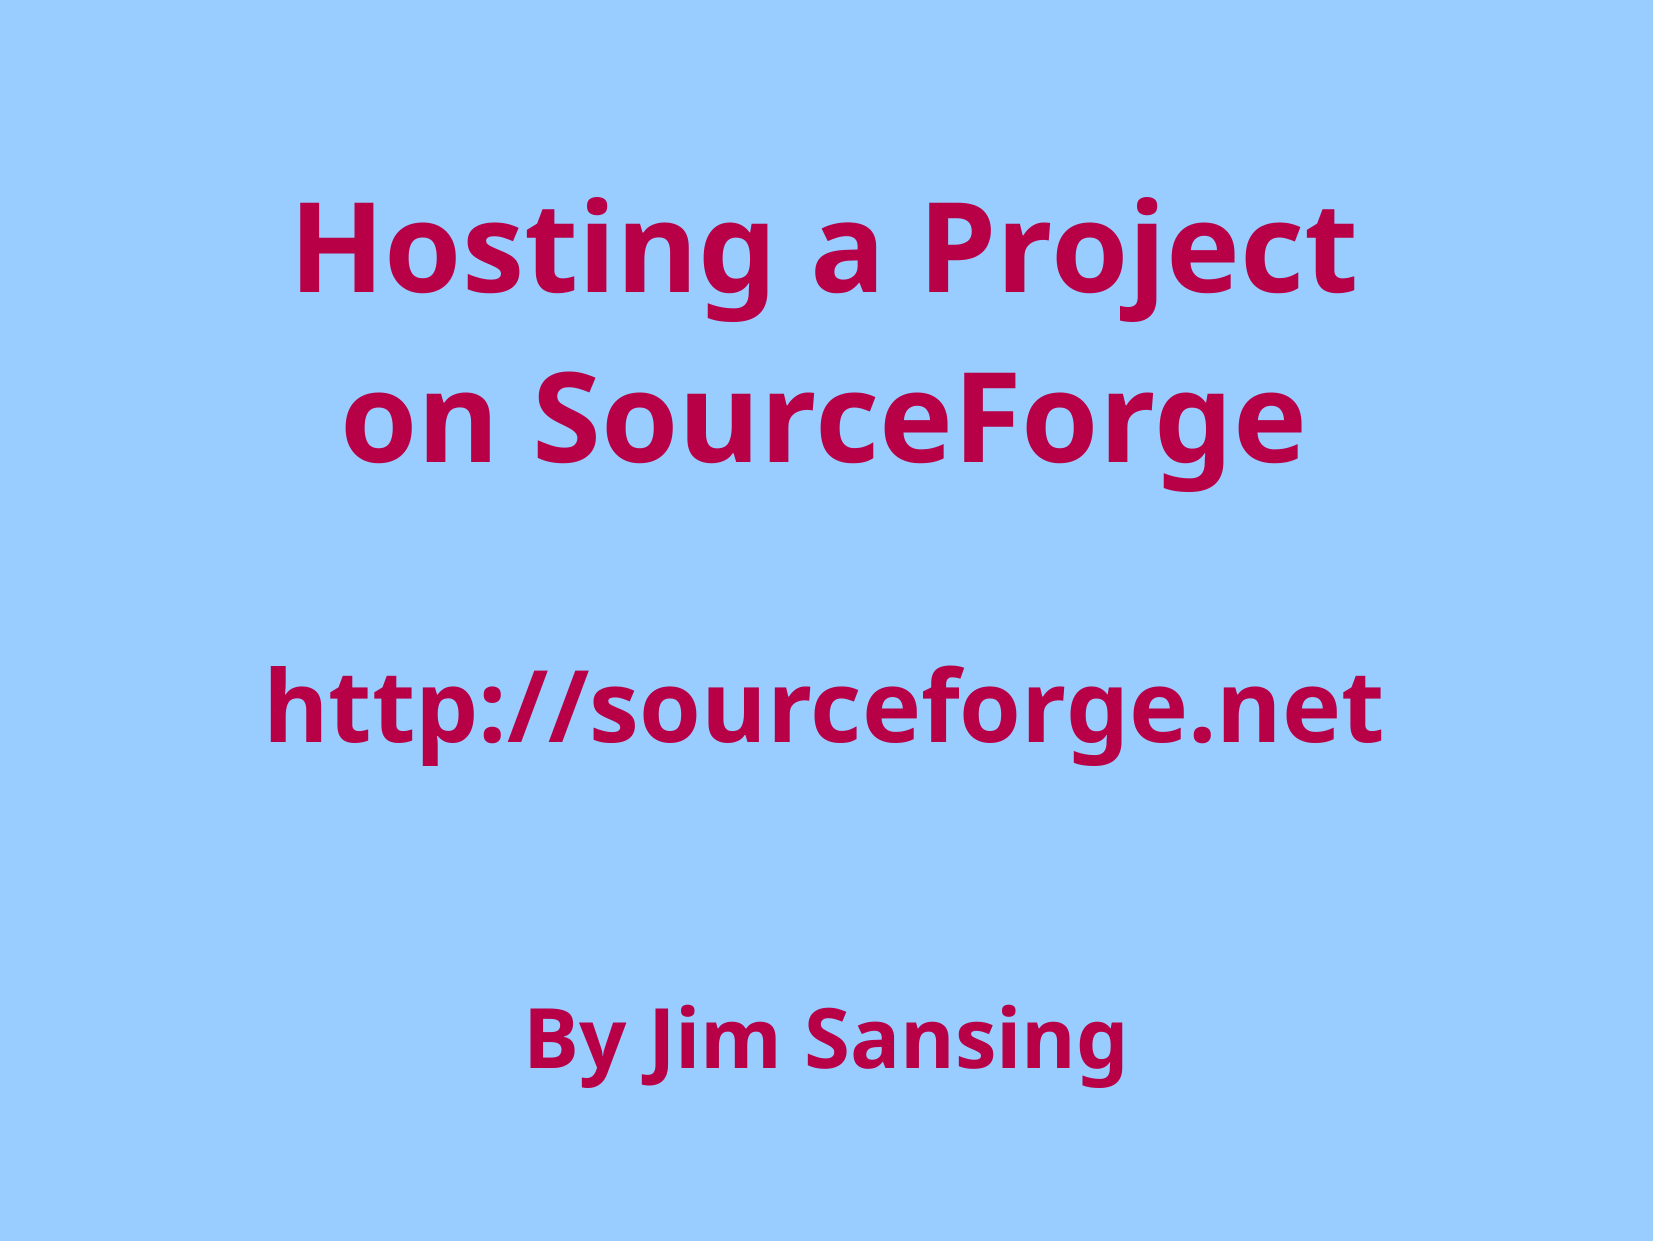

Hosting a Project
on SourceForge
http://sourceforge.net
By Jim Sansing